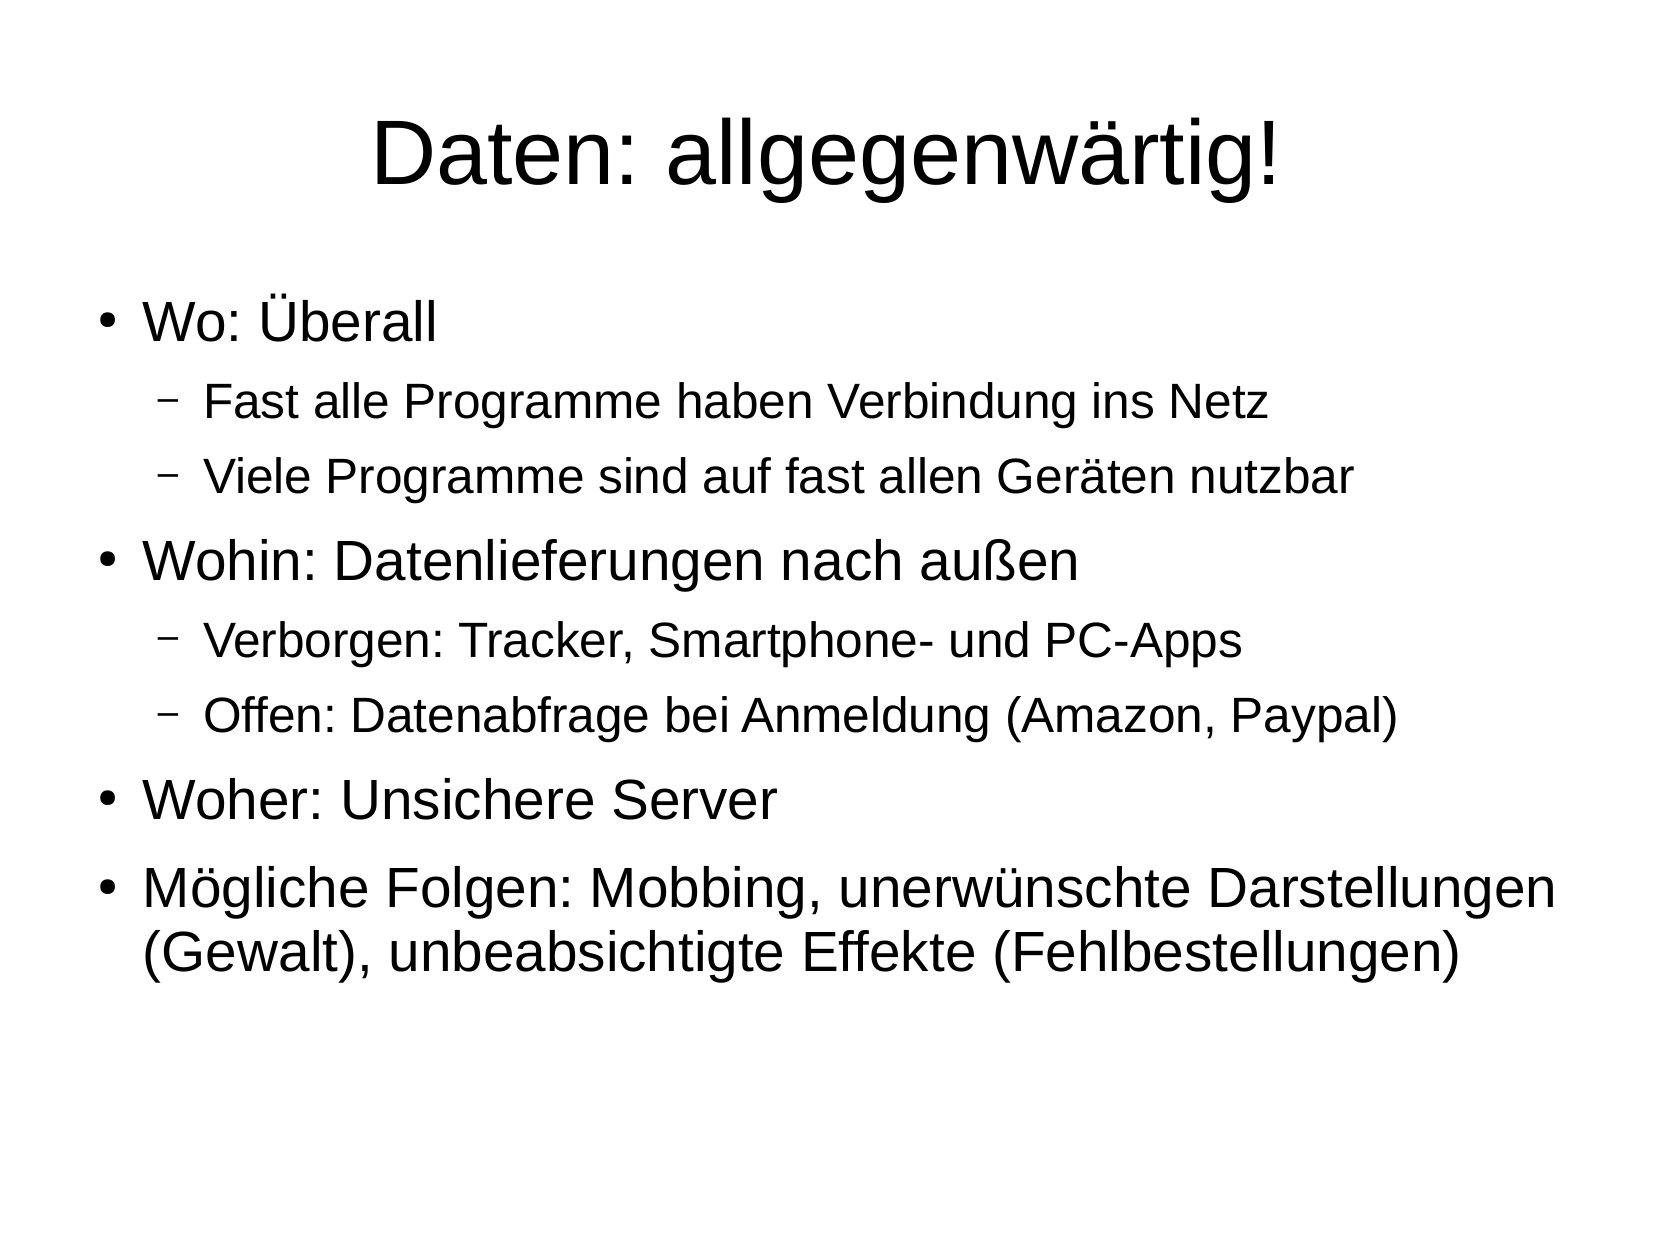

# Daten: allgegenwärtig!
Wo: Überall
Fast alle Programme haben Verbindung ins Netz
Viele Programme sind auf fast allen Geräten nutzbar
Wohin: Datenlieferungen nach außen
Verborgen: Tracker, Smartphone- und PC-Apps
Offen: Datenabfrage bei Anmeldung (Amazon, Paypal)
Woher: Unsichere Server
Mögliche Folgen: Mobbing, unerwünschte Darstellungen (Gewalt), unbeabsichtigte Effekte (Fehlbestellungen)